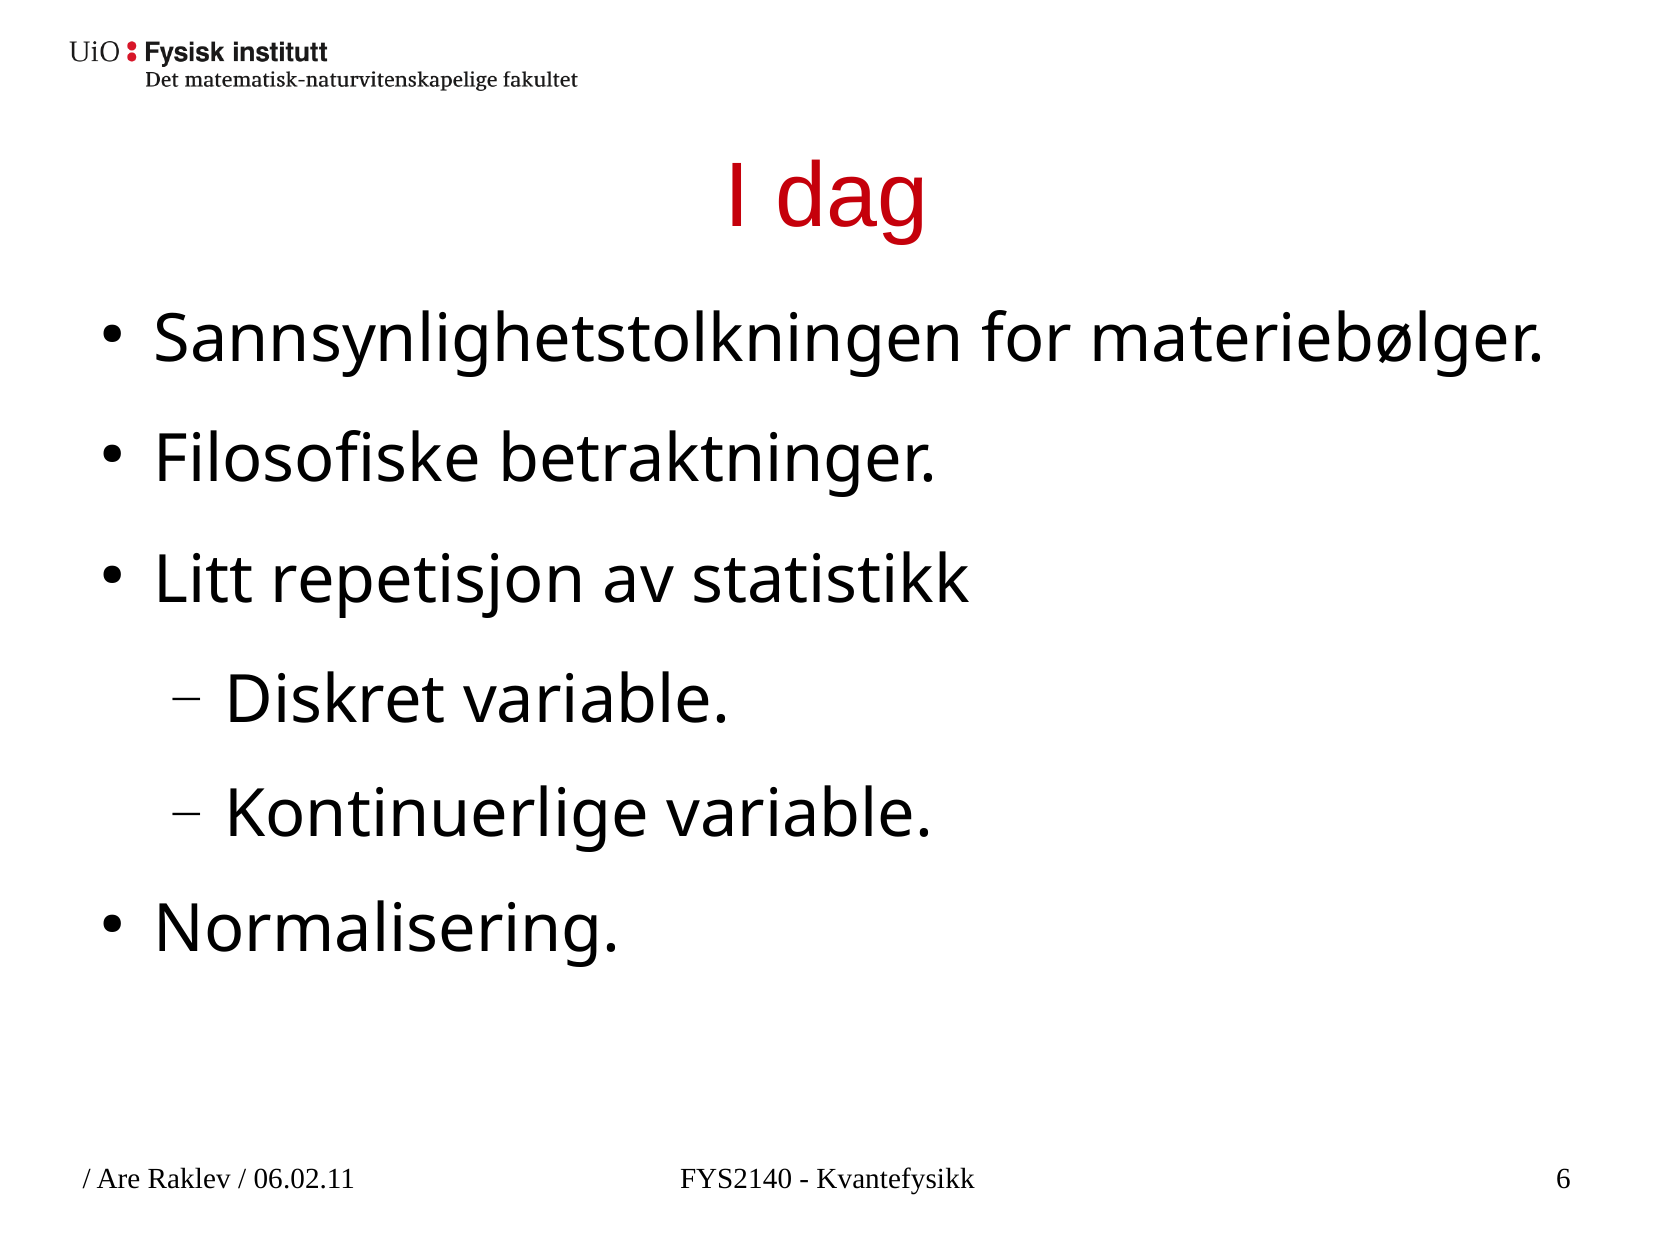

# I dag
Sannsynlighetstolkningen for materiebølger.
Filosofiske betraktninger.
Litt repetisjon av statistikk
Diskret variable.
Kontinuerlige variable.
Normalisering.
/ Are Raklev / 06.02.11
FYS2140 - Kvantefysikk
6